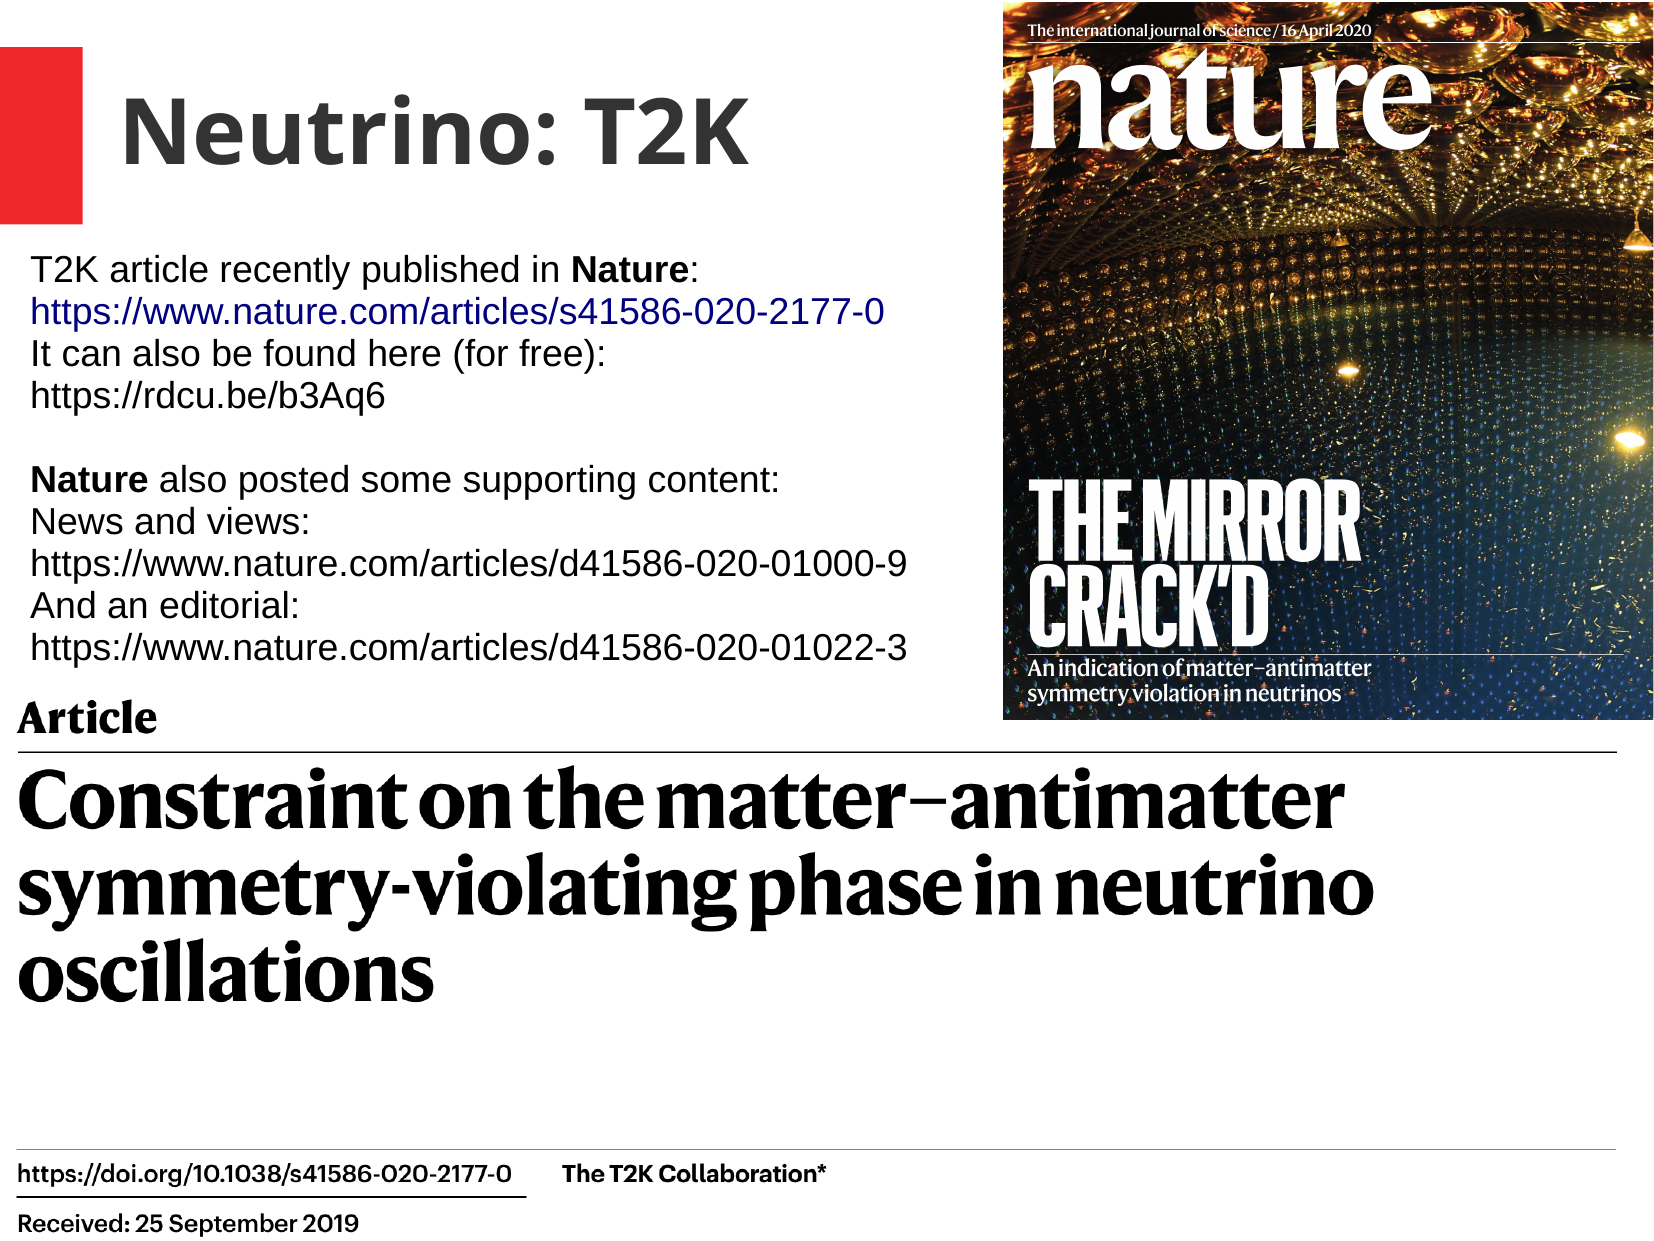

# Neutrino: T2K
T2K article recently published in Nature:
https://www.nature.com/articles/s41586-020-2177-0
It can also be found here (for free):
https://rdcu.be/b3Aq6
Nature also posted some supporting content:
News and views:
https://www.nature.com/articles/d41586-020-01000-9
And an editorial:
https://www.nature.com/articles/d41586-020-01022-3
1